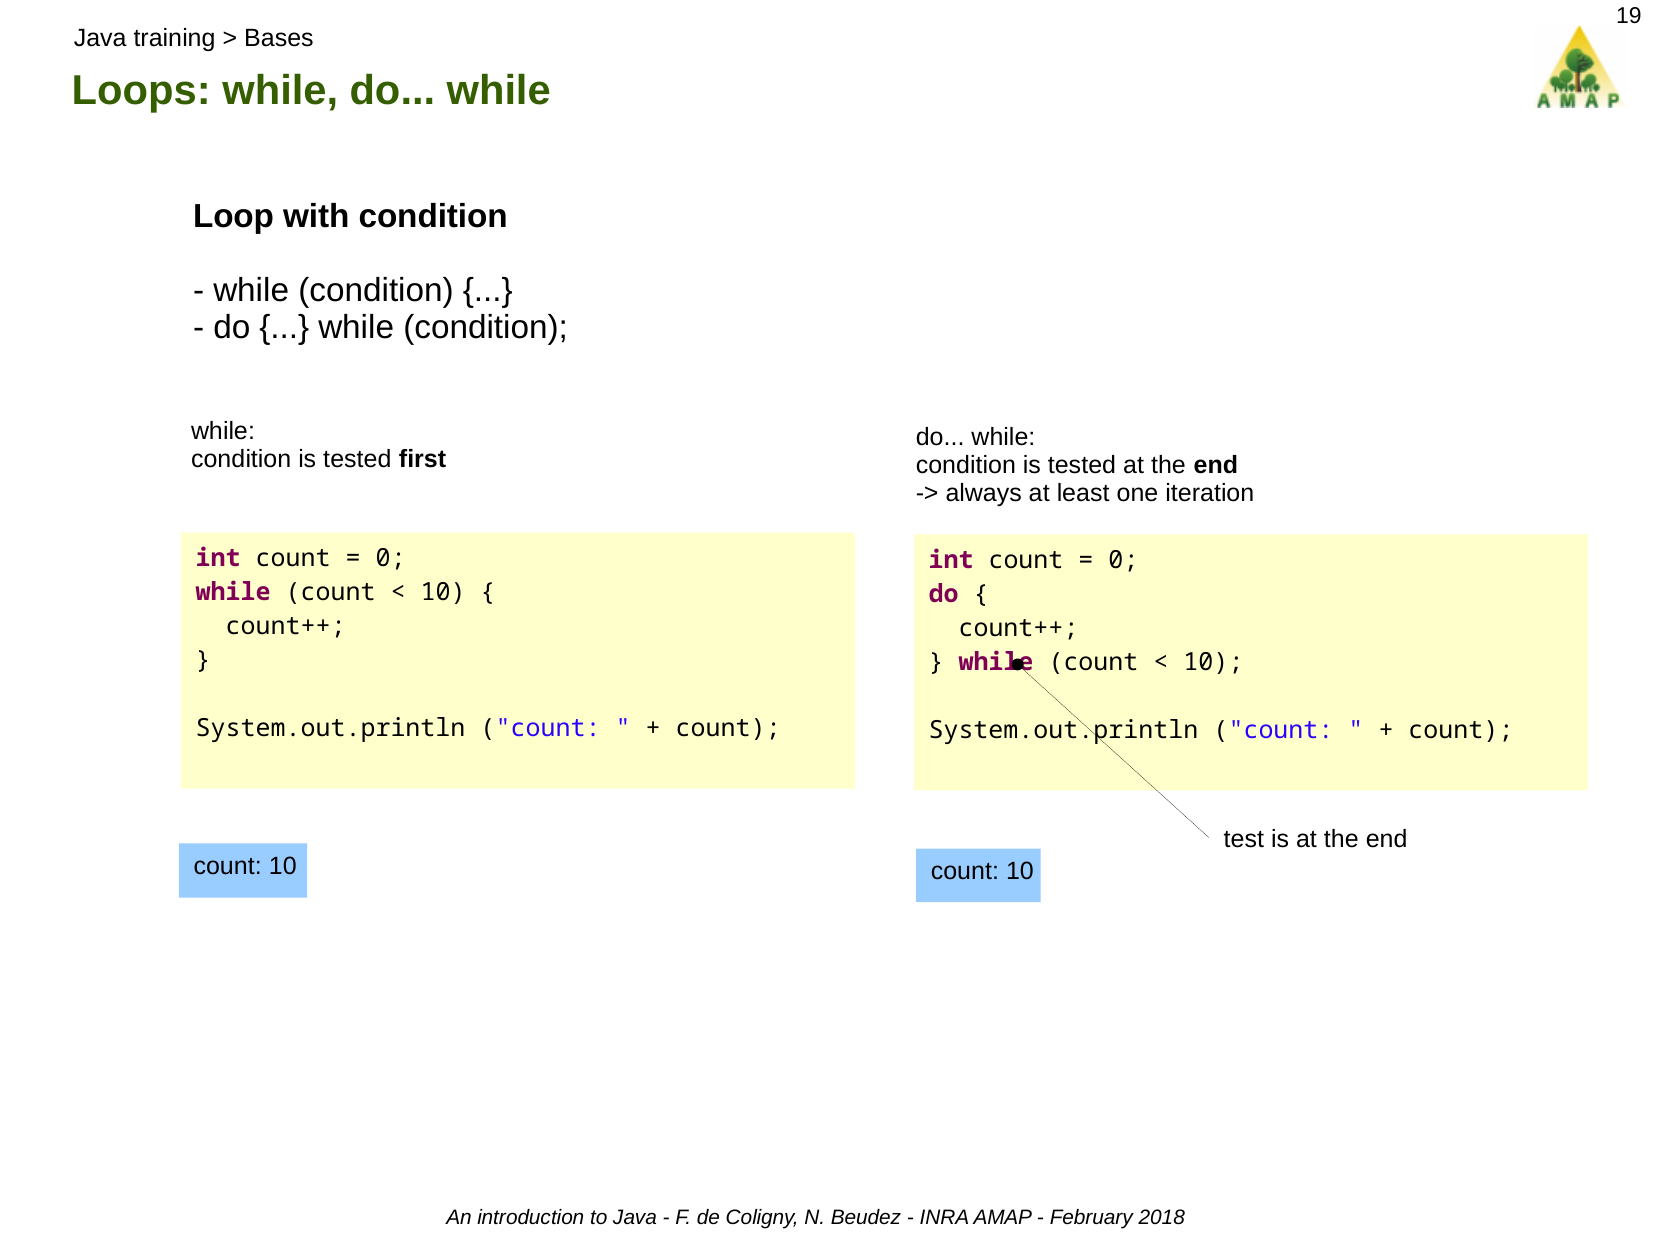

19
Java training > Bases
Loops: while, do... while
Loop with condition
- while (condition) {...}
- do {...} while (condition);
while:
condition is tested first
do... while:
condition is tested at the end
-> always at least one iteration
int count = 0;
while (count < 10) {
 count++;
}
System.out.println ("count: " + count);
int count = 0;
do {
 count++;
} while (count < 10);
System.out.println ("count: " + count);
test is at the end
count: 10
count: 10